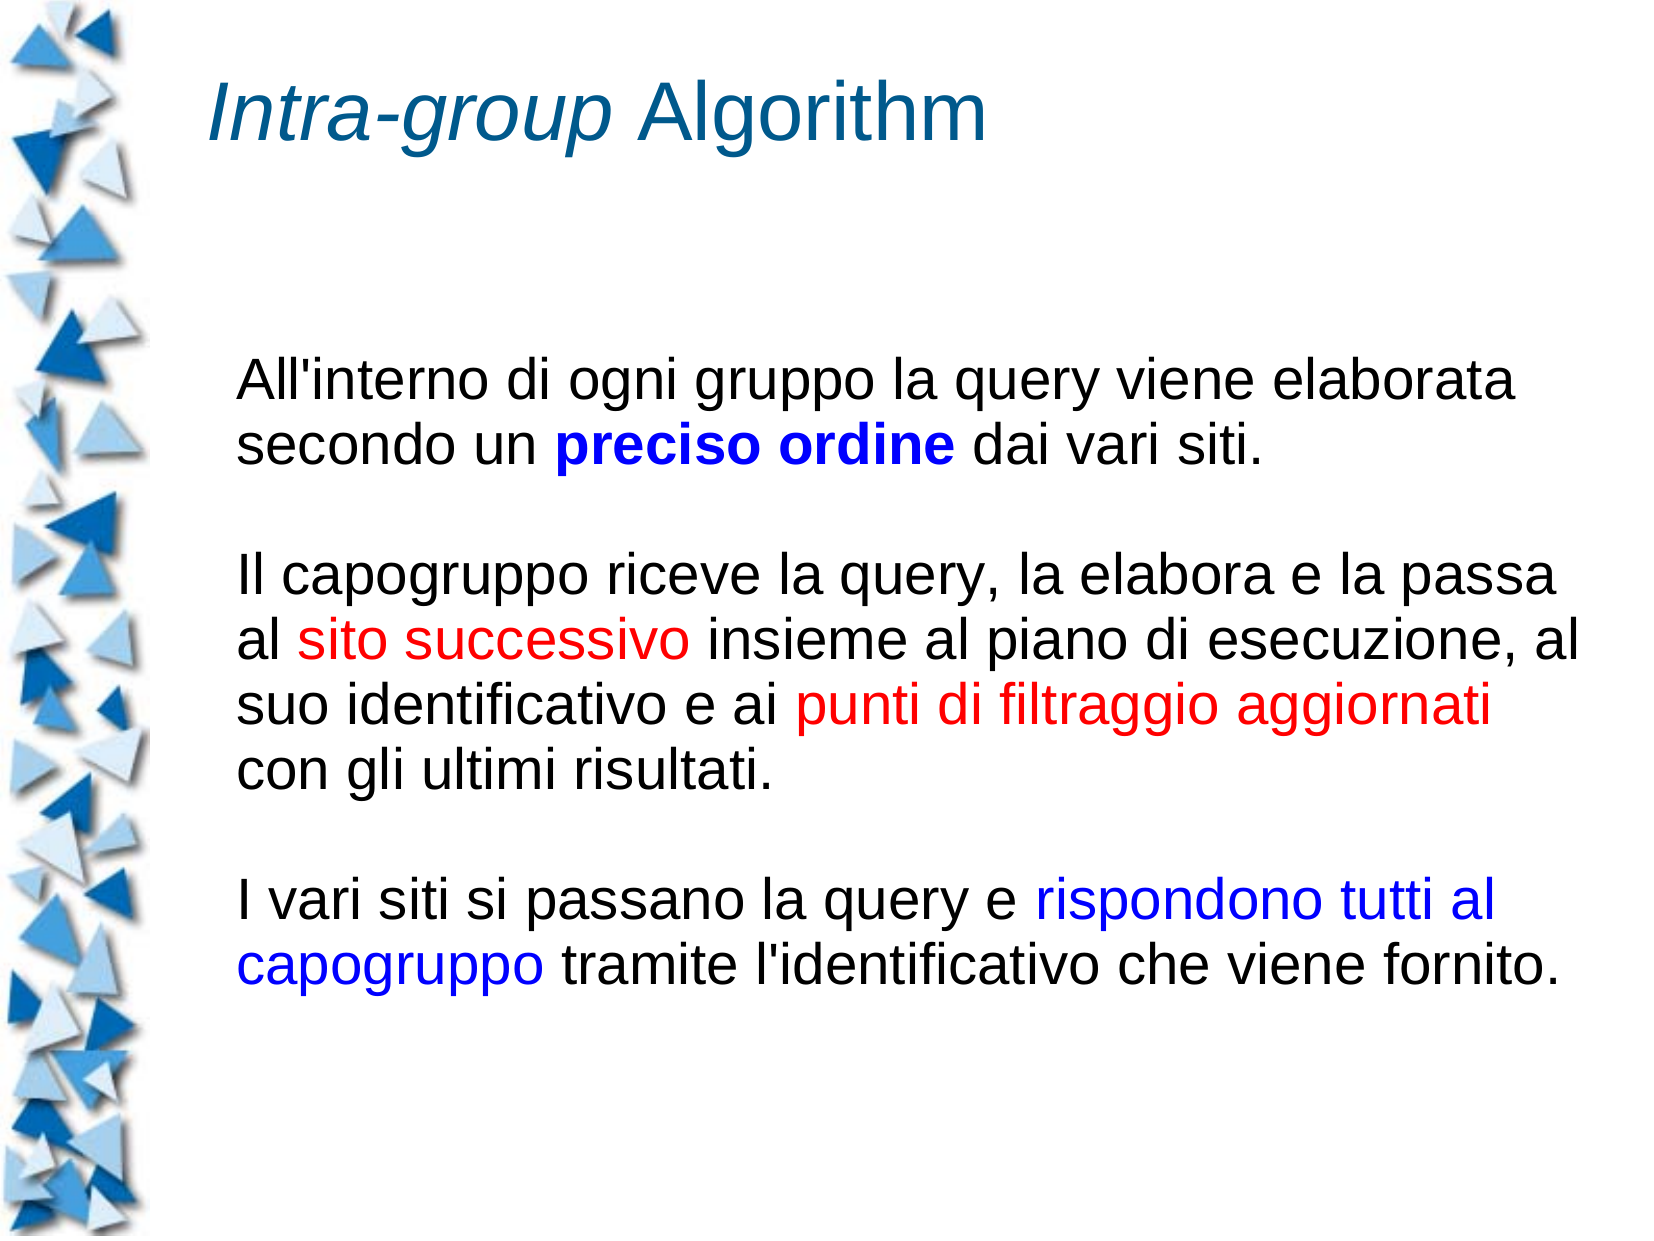

Intra-group Algorithm
# All'interno di ogni gruppo la query viene elaborata secondo un preciso ordine dai vari siti.
Il capogruppo riceve la query, la elabora e la passa al sito successivo insieme al piano di esecuzione, al suo identificativo e ai punti di filtraggio aggiornati con gli ultimi risultati.
I vari siti si passano la query e rispondono tutti al capogruppo tramite l'identificativo che viene fornito.